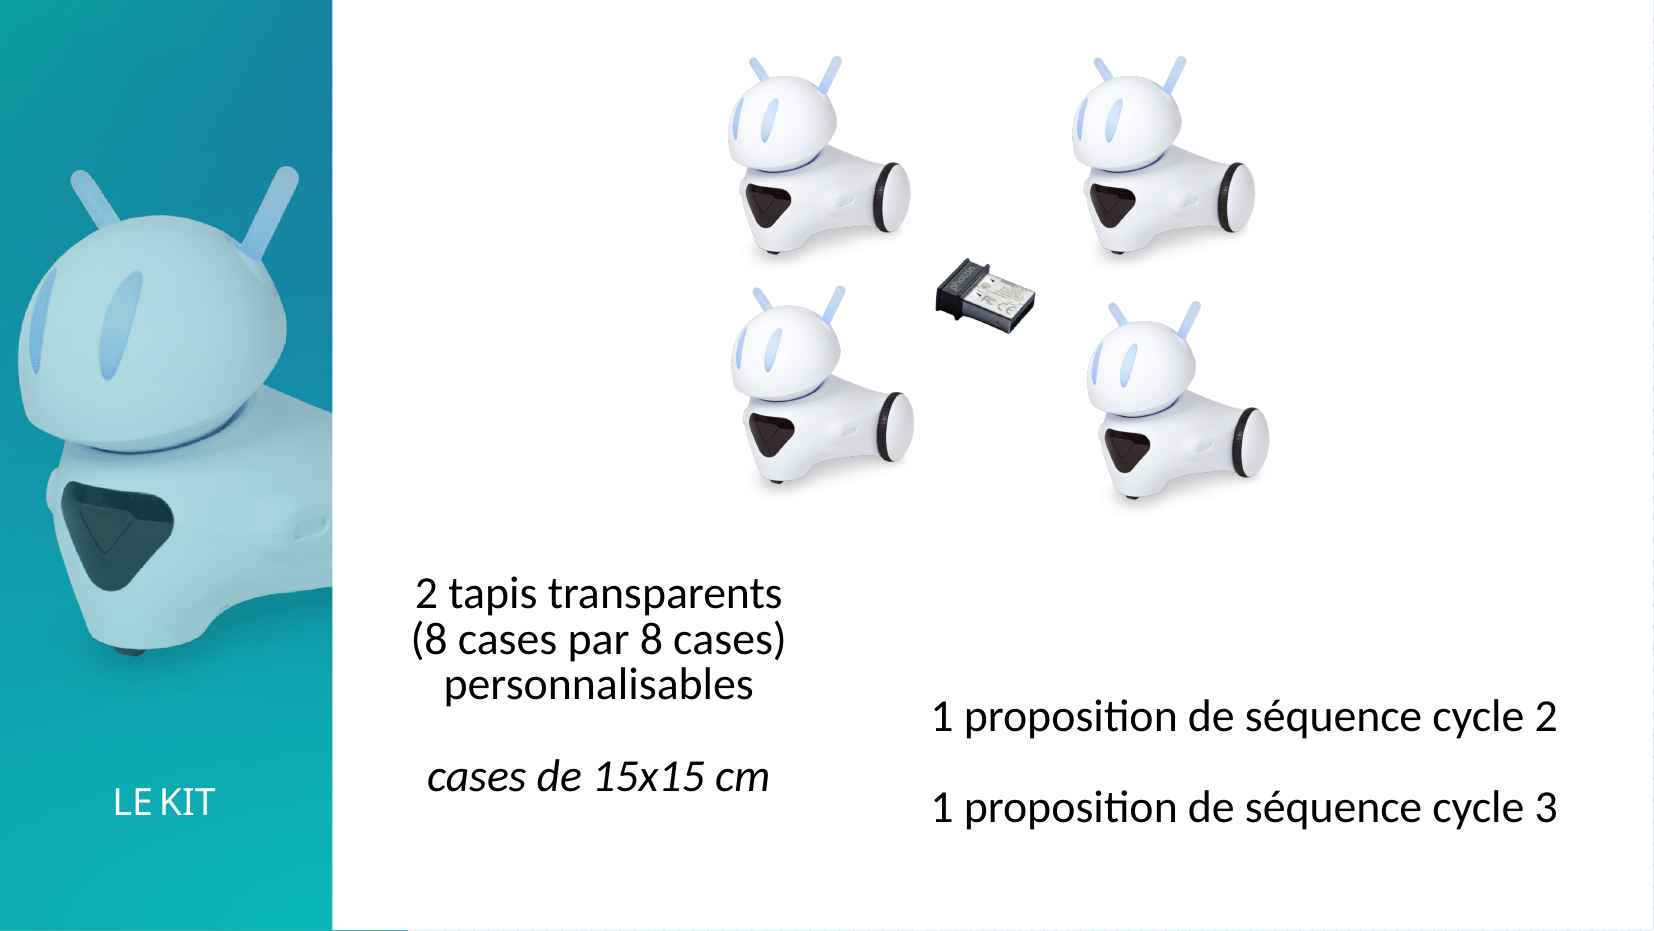

2 tapis transparents
(8 cases par 8 cases) personnalisables
cases de 15x15 cm
1 proposition de séquence cycle 2
1 proposition de séquence cycle 3
LE KIT